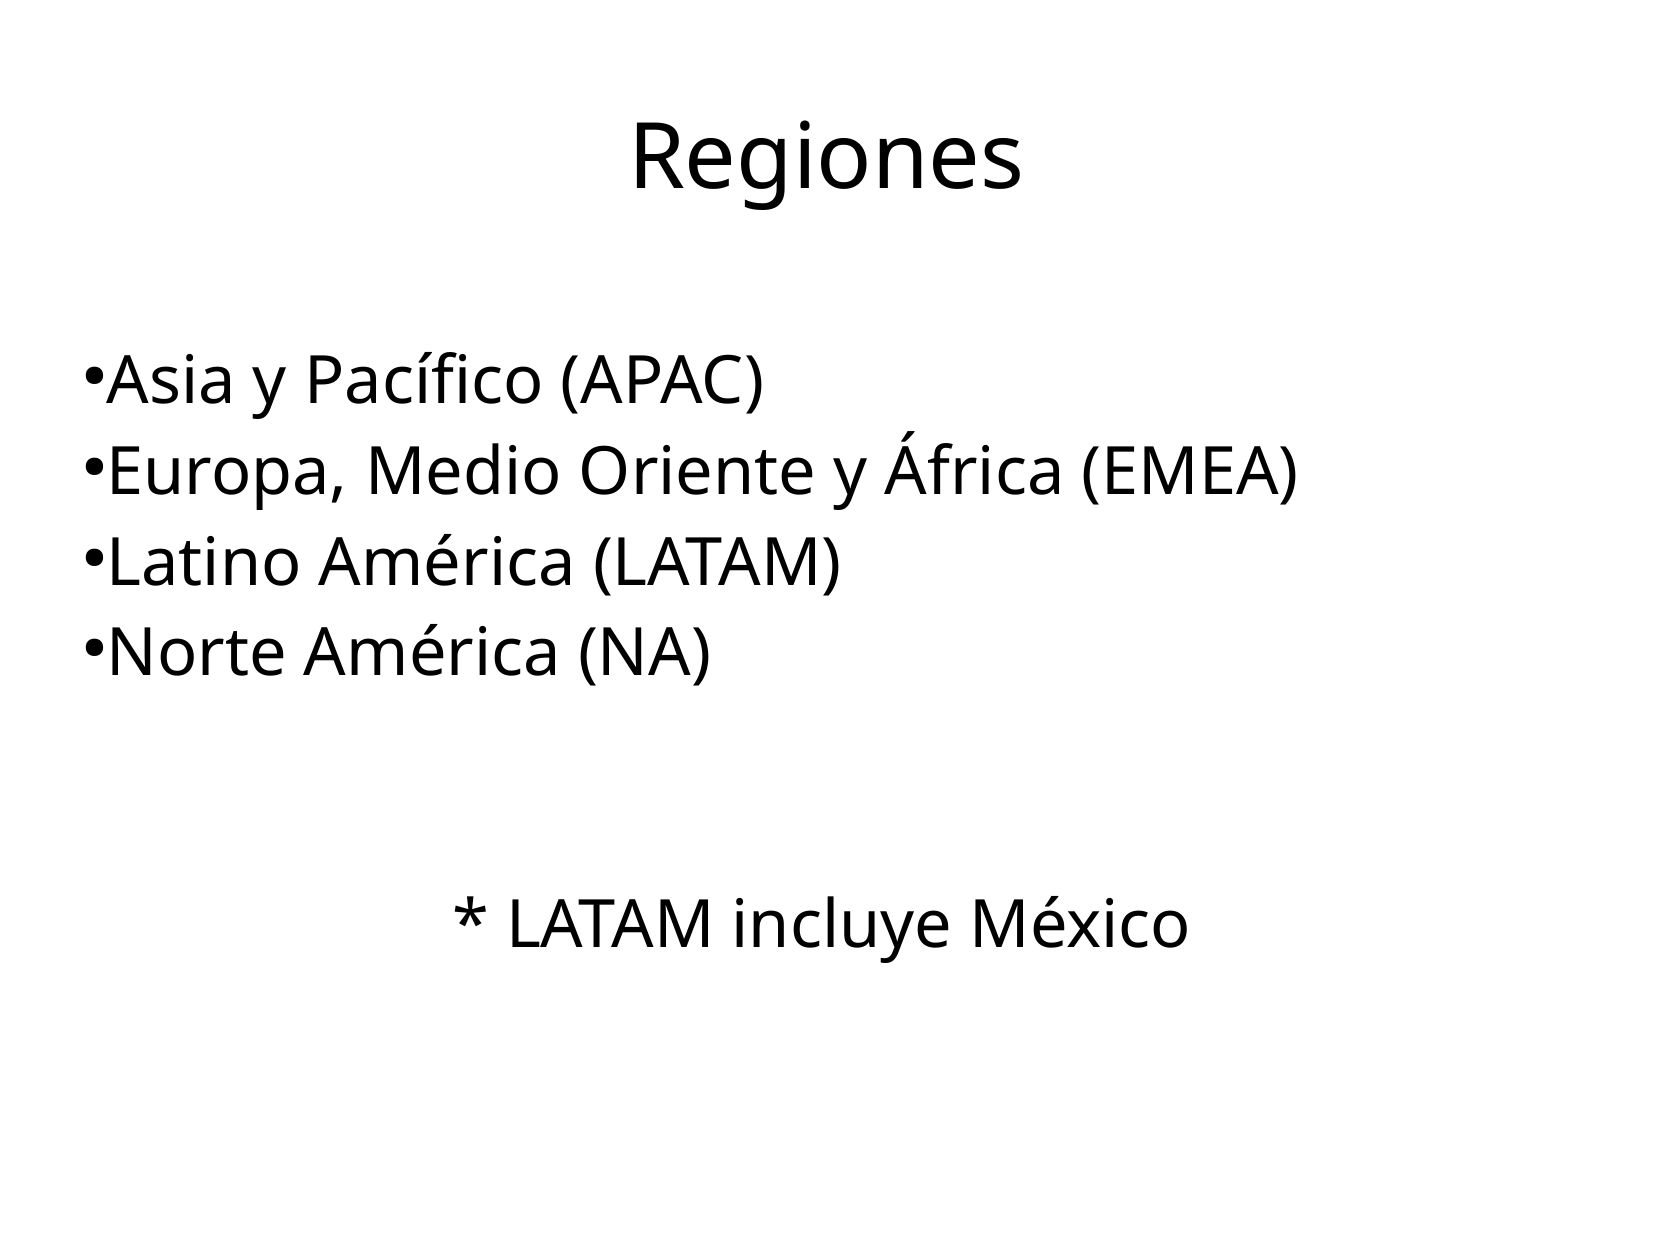

# Regiones
Asia y Pacífico (APAC)
Europa, Medio Oriente y África (EMEA)
Latino América (LATAM)
Norte América (NA)
* LATAM incluye México